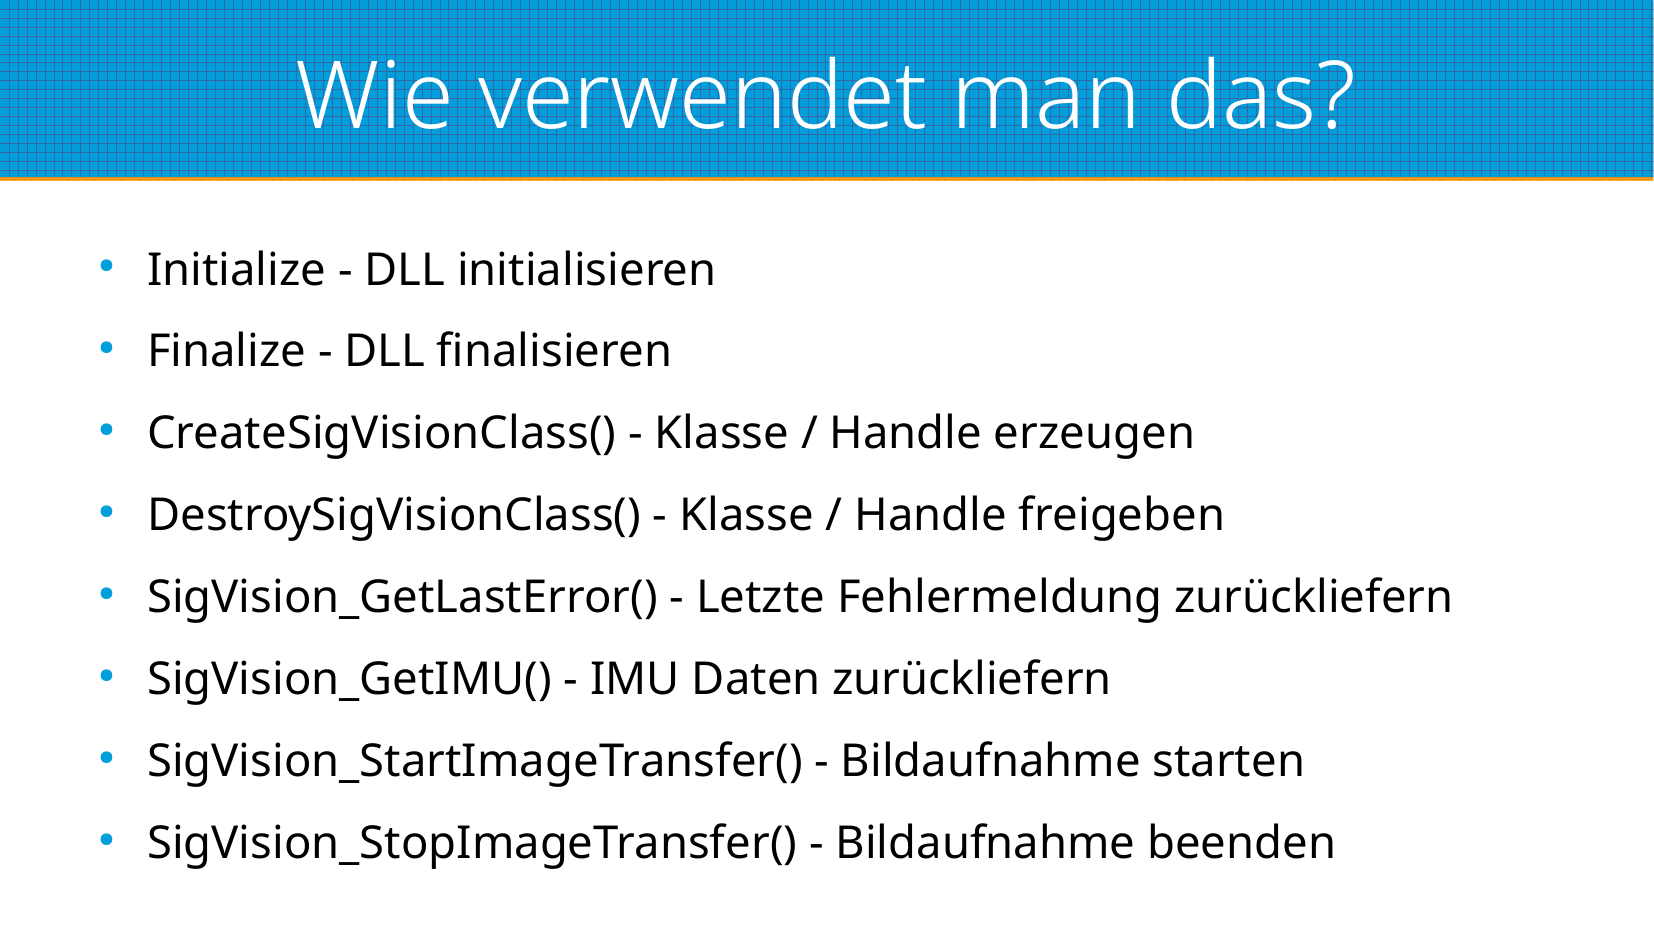

# Wie verwendet man das?
Initialize - DLL initialisieren
Finalize - DLL finalisieren
CreateSigVisionClass() - Klasse / Handle erzeugen
DestroySigVisionClass() - Klasse / Handle freigeben
SigVision_GetLastError() - Letzte Fehlermeldung zurückliefern
SigVision_GetIMU() - IMU Daten zurückliefern
SigVision_StartImageTransfer() - Bildaufnahme starten
SigVision_StopImageTransfer() - Bildaufnahme beenden